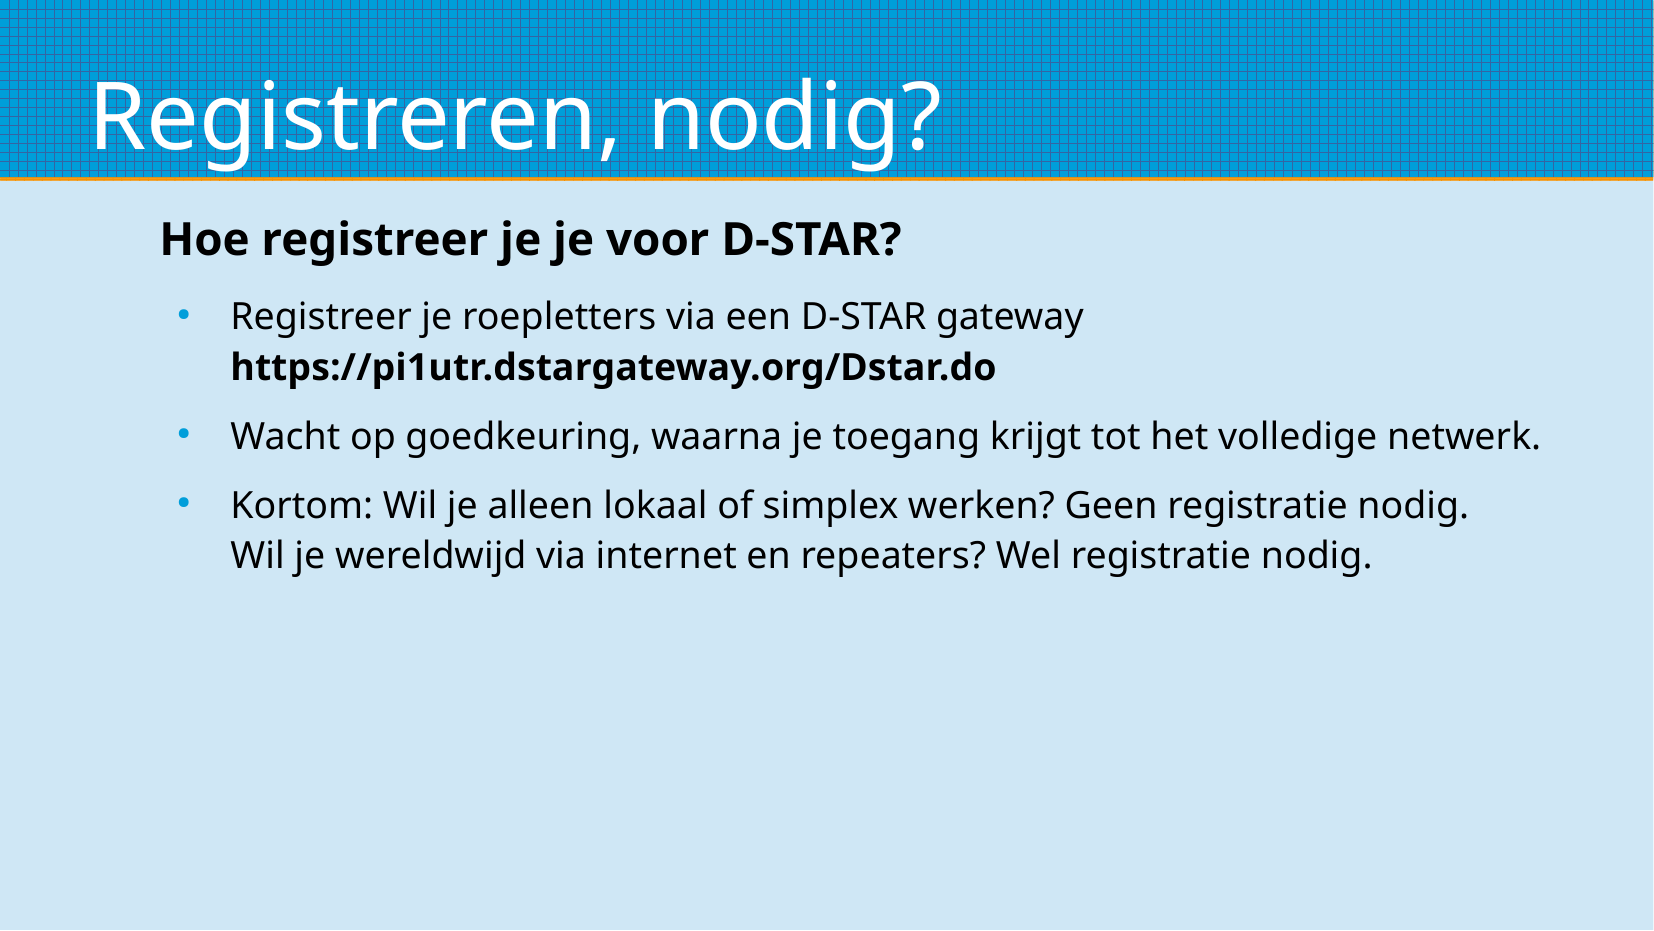

# Registreren, nodig?
Hoe registreer je je voor D-STAR?
Registreer je roepletters via een D-STAR gateway https://pi1utr.dstargateway.org/Dstar.do
Wacht op goedkeuring, waarna je toegang krijgt tot het volledige netwerk.
Kortom: Wil je alleen lokaal of simplex werken? Geen registratie nodig.
Wil je wereldwijd via internet en repeaters? Wel registratie nodig.